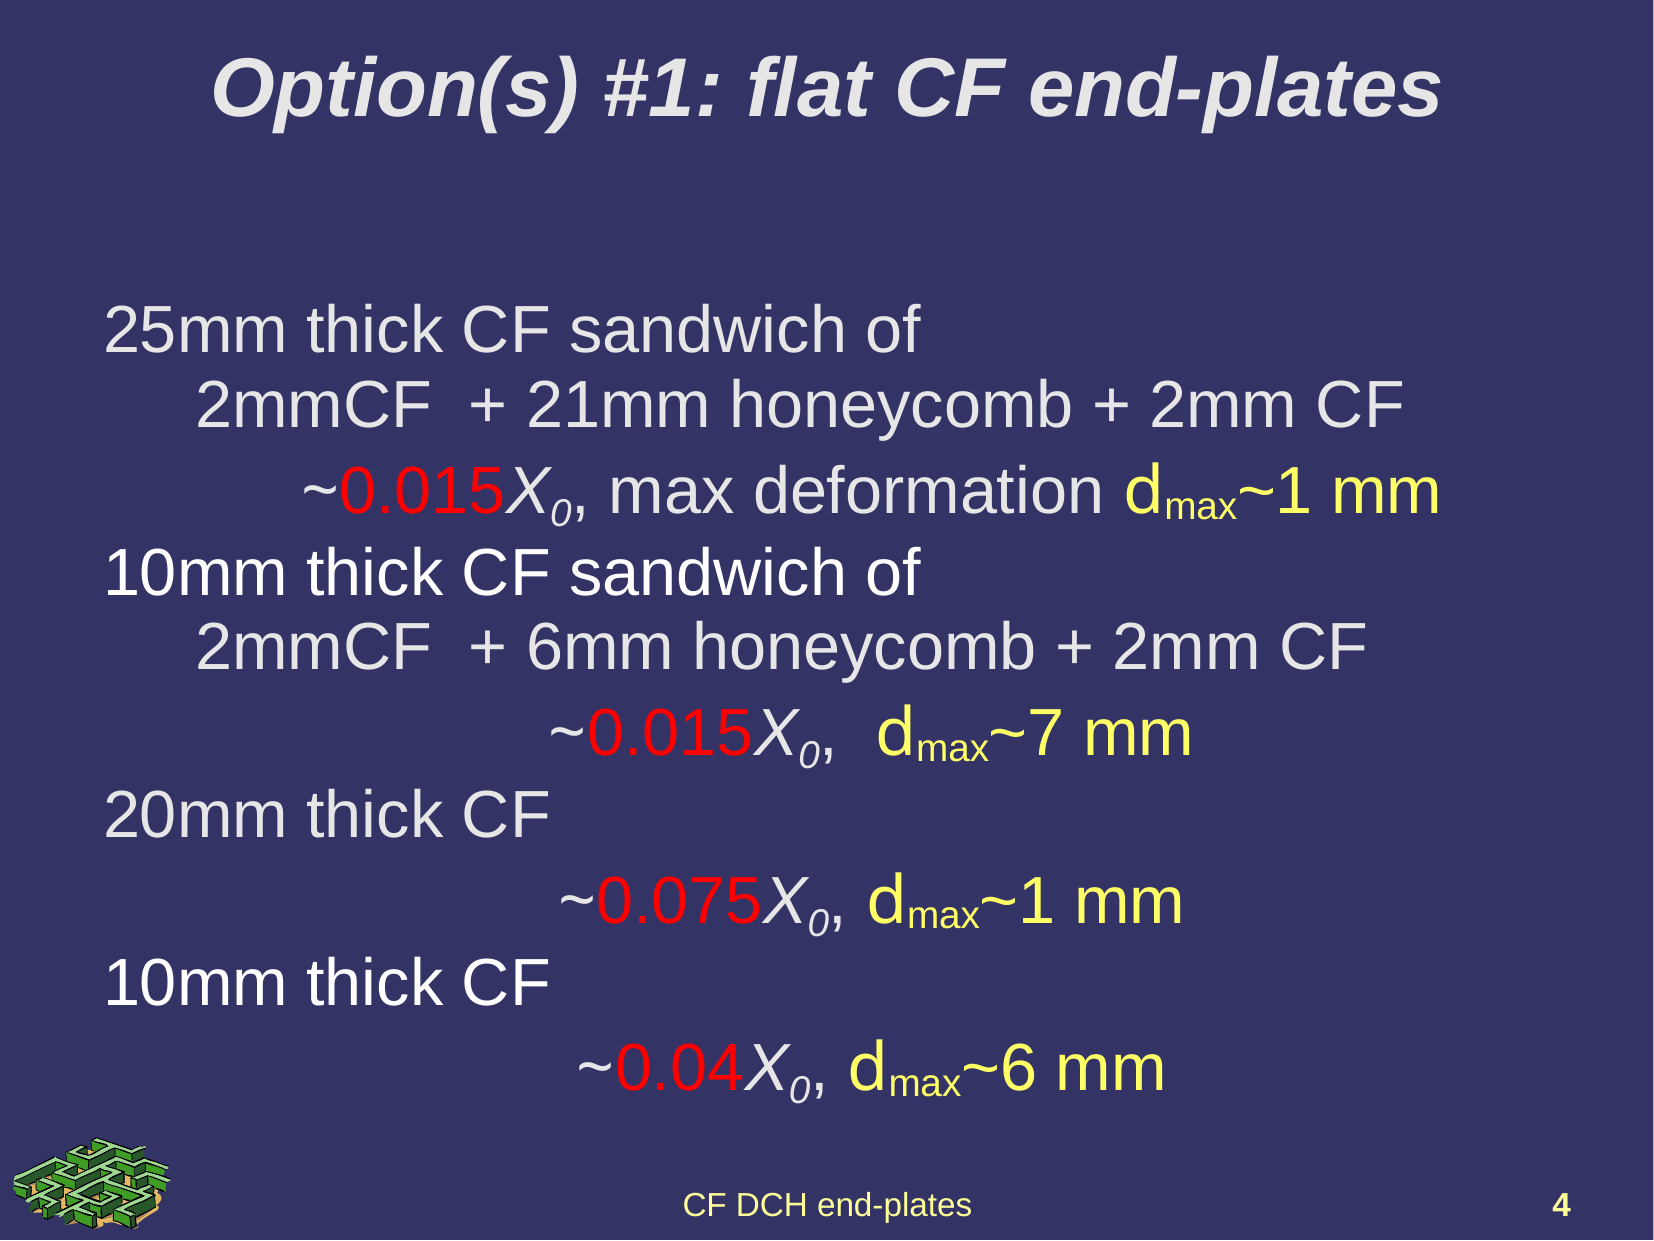

# Option(s) #1: flat CF end-plates
 25mm thick CF sandwich of
	2mmCF + 21mm honeycomb + 2mm CF
 ~0.015X0, max deformation dmax~1 mm
 10mm thick CF sandwich of
	2mmCF + 6mm honeycomb + 2mm CF
 ~0.015X0, dmax~7 mm
 20mm thick CF
 ~0.075X0, dmax~1 mm
 10mm thick CF
 ~0.04X0, dmax~6 mm
CF DCH end-plates
4